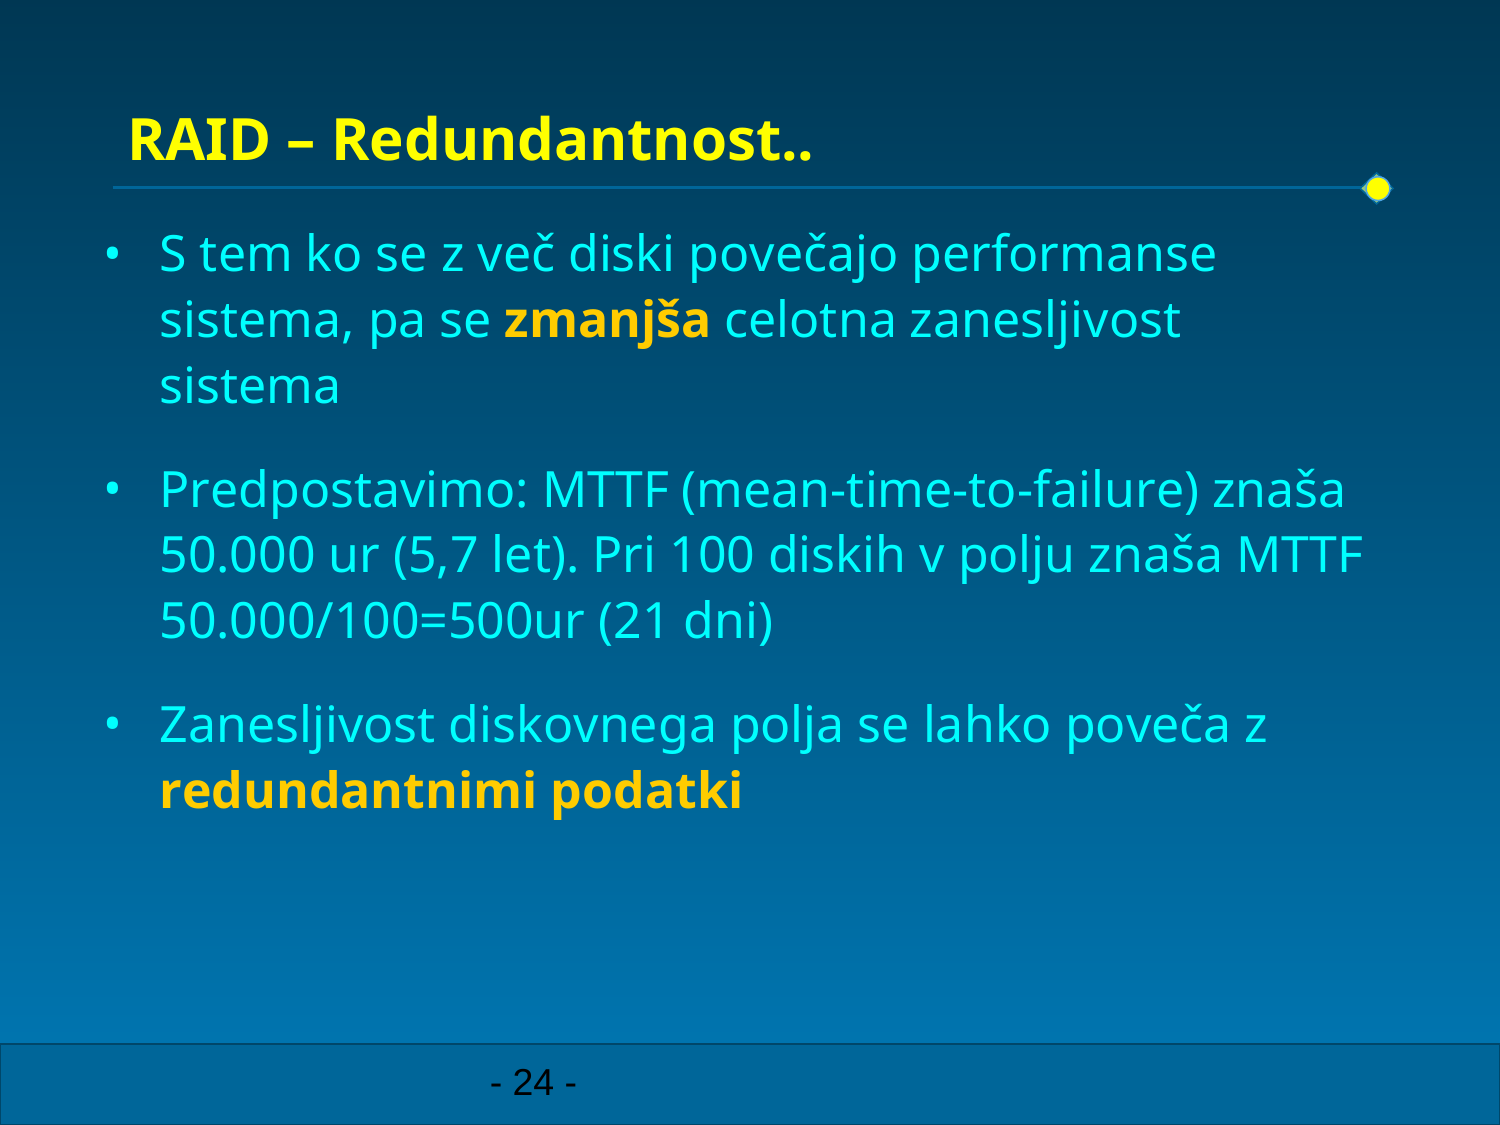

# RAID – Redundantnost..
S tem ko se z več diski povečajo performanse sistema, pa se zmanjša celotna zanesljivost sistema
Predpostavimo: MTTF (mean-time-to-failure) znaša 50.000 ur (5,7 let). Pri 100 diskih v polju znaša MTTF 50.000/100=500ur (21 dni)
Zanesljivost diskovnega polja se lahko poveča z redundantnimi podatki